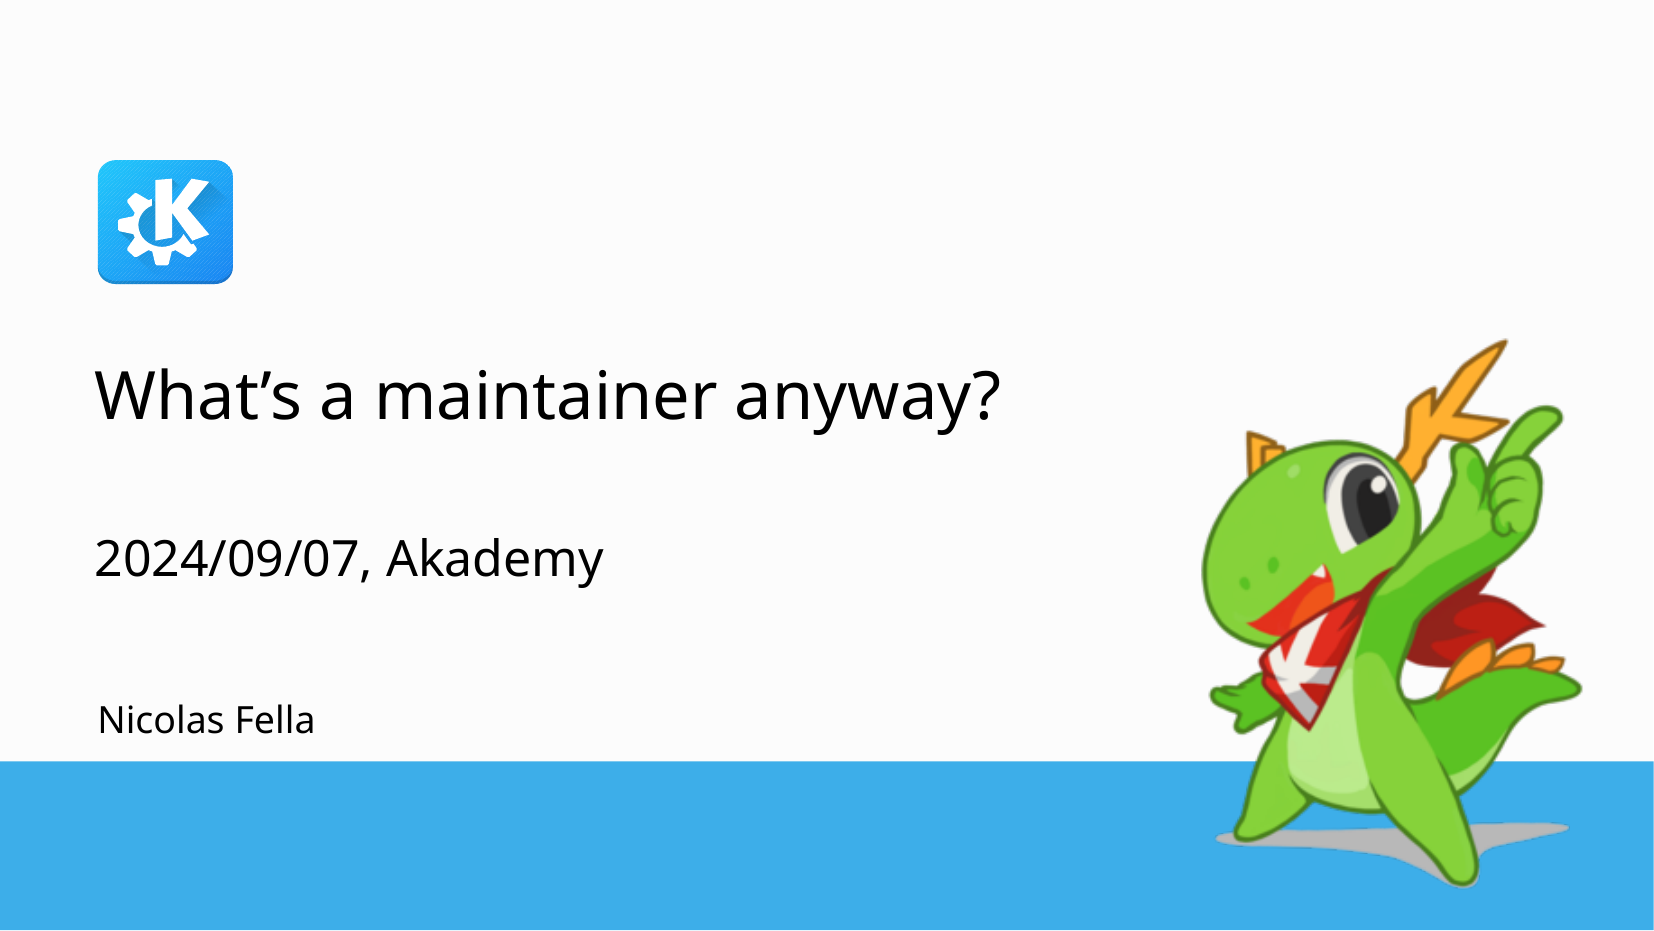

# What’s a maintainer anyway?
2024/09/07, Akademy
Nicolas Fella